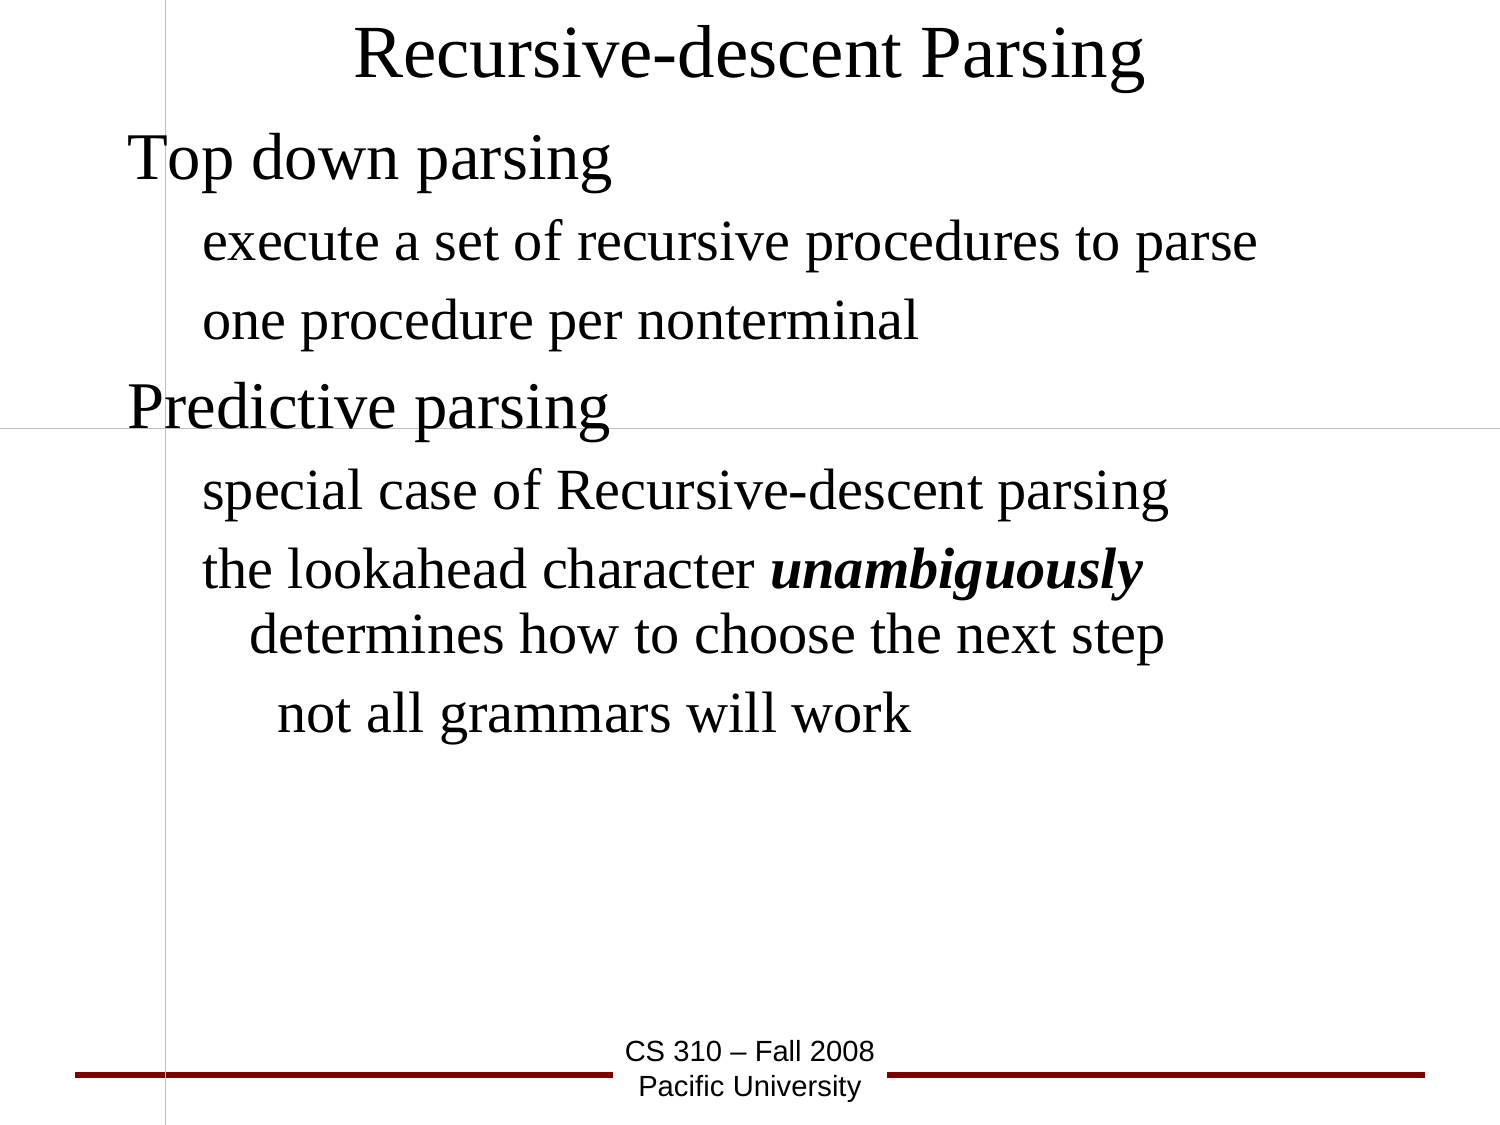

# Recursive-descent Parsing
Top down parsing
execute a set of recursive procedures to parse
one procedure per nonterminal
Predictive parsing
special case of Recursive-descent parsing
the lookahead character unambiguously determines how to choose the next step
not all grammars will work